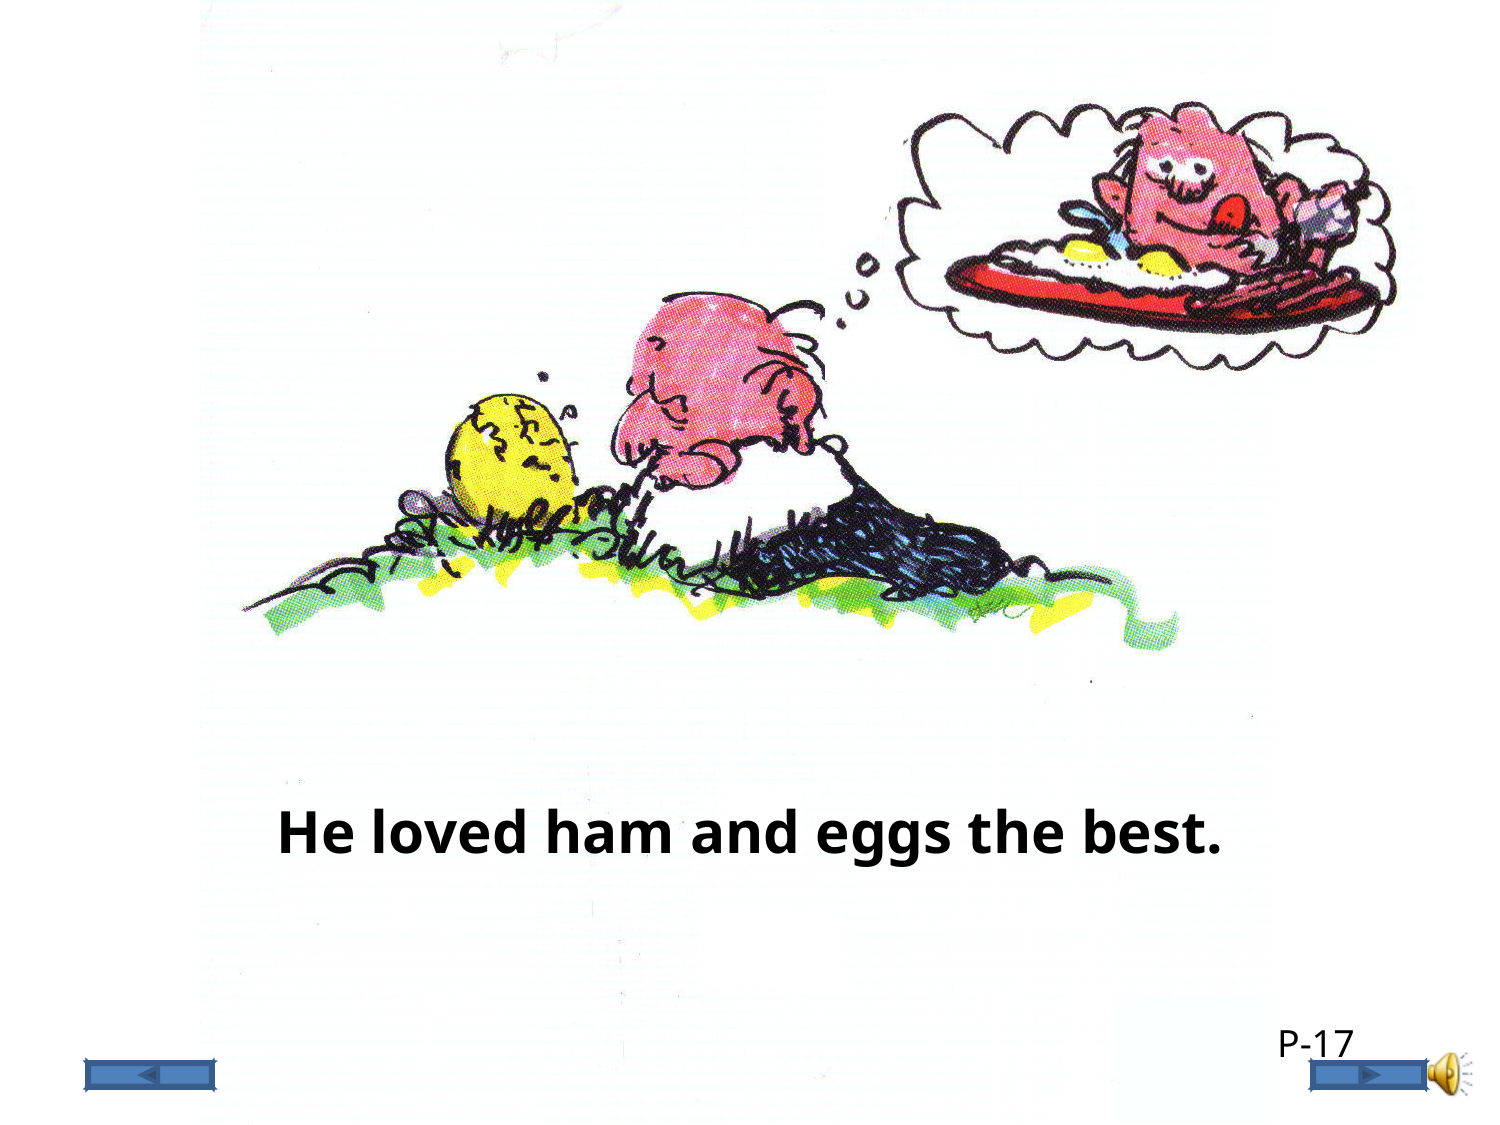

He loved ham and eggs the best.
P-17